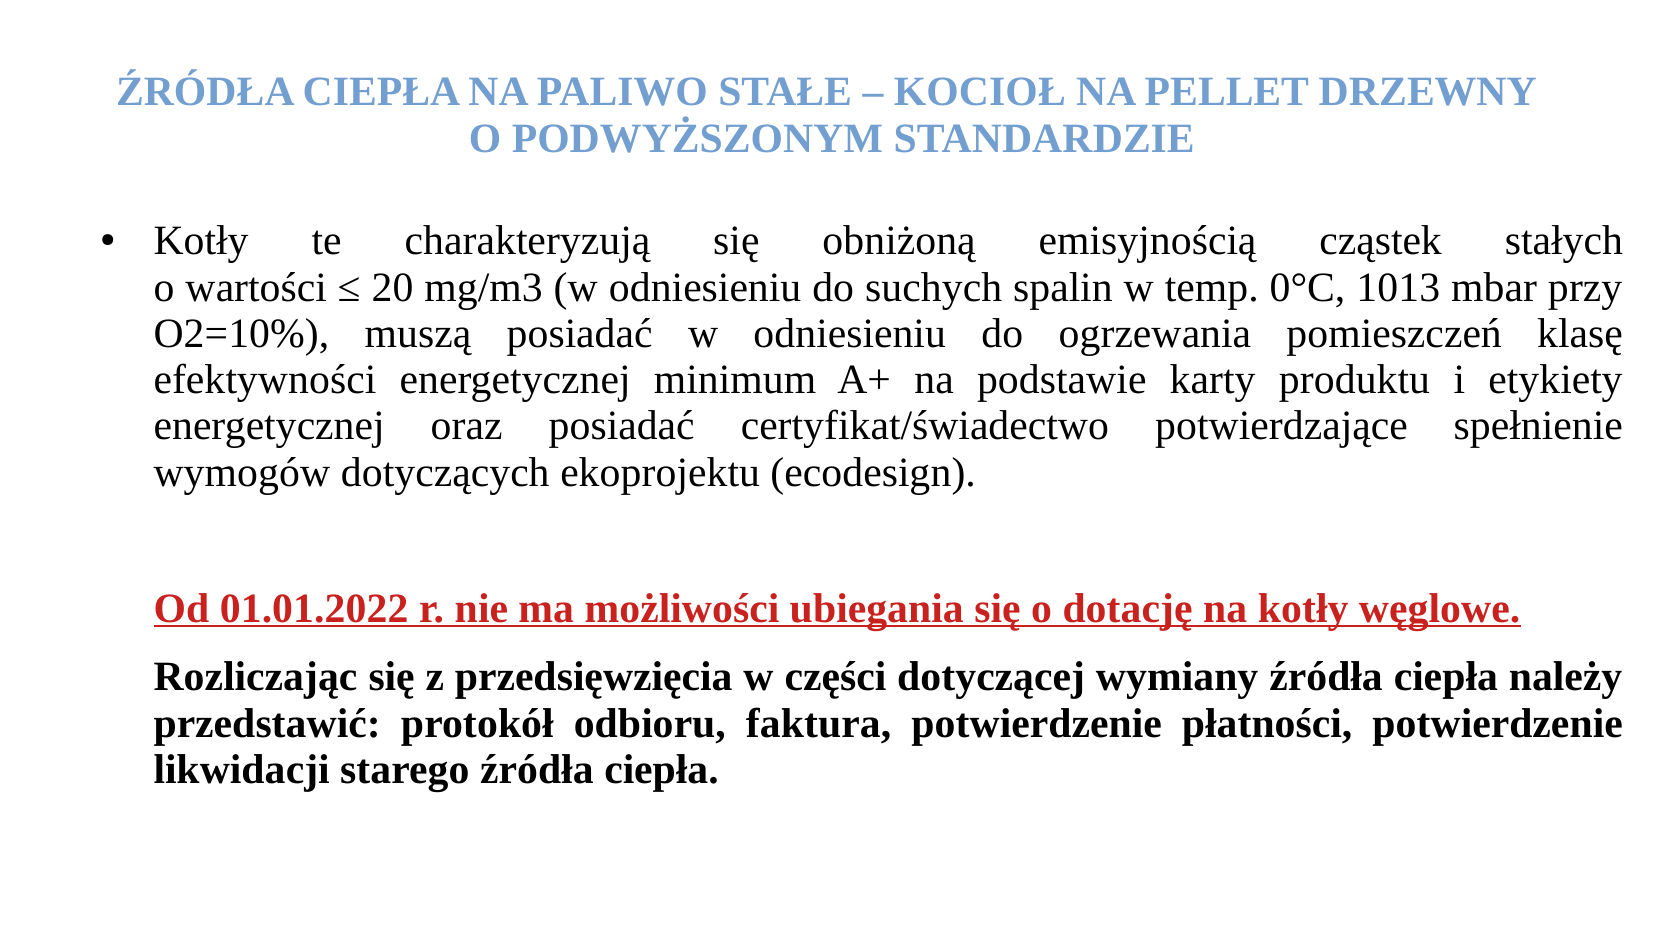

# ŹRÓDŁA CIEPŁA NA PALIWO STAŁE – KOCIOŁ NA PELLET DRZEWNY O PODWYŻSZONYM STANDARDZIE
Kotły te charakteryzują się obniżoną emisyjnością cząstek stałych
o wartości ≤ 20 mg/m3 (w odniesieniu do suchych spalin w temp. 0°C, 1013 mbar przy O2=10%), muszą posiadać w odniesieniu do ogrzewania pomieszczeń klasę efektywności energetycznej minimum A+ na podstawie karty produktu i etykiety energetycznej oraz posiadać certyfikat/świadectwo potwierdzające spełnienie wymogów dotyczących ekoprojektu (ecodesign).
Od 01.01.2022 r. nie ma możliwości ubiegania się o dotację na kotły węglowe.
Rozliczając się z przedsięwzięcia w części dotyczącej wymiany źródła ciepła należy przedstawić: protokół odbioru, faktura, potwierdzenie płatności, potwierdzenie likwidacji starego źródła ciepła.